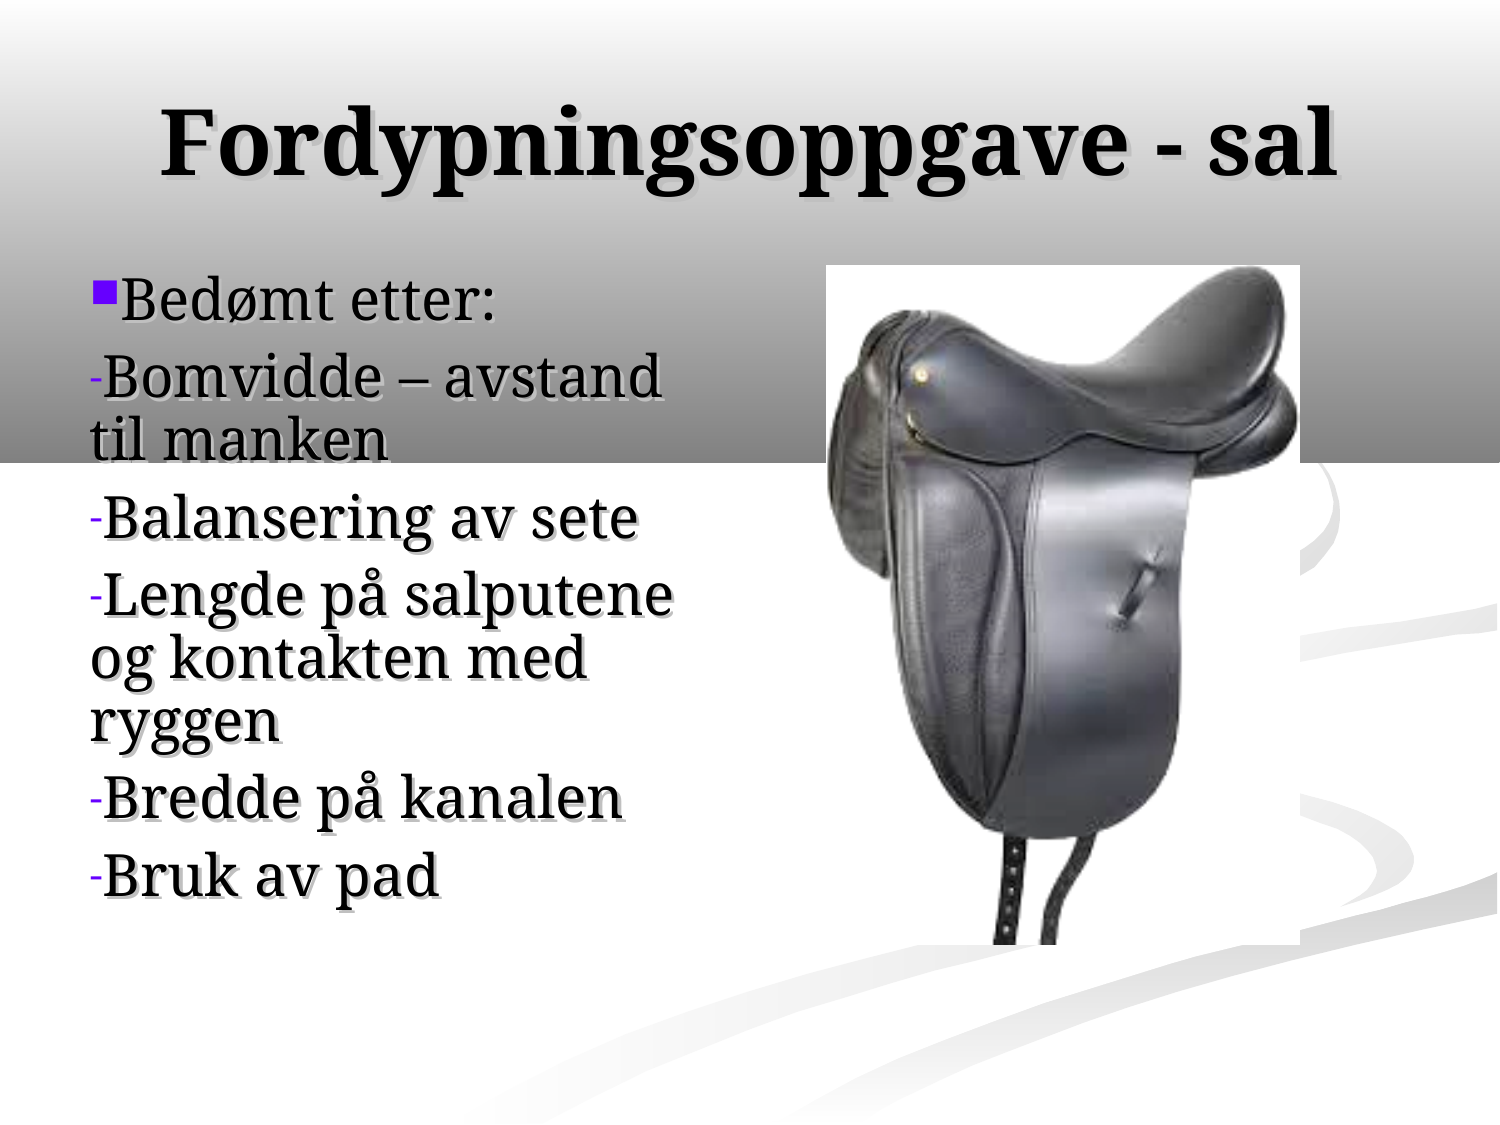

# Fordypningsoppgave - sal
Bedømt etter:
Bomvidde – avstand til manken
Balansering av sete
Lengde på salputene og kontakten med ryggen
Bredde på kanalen
Bruk av pad